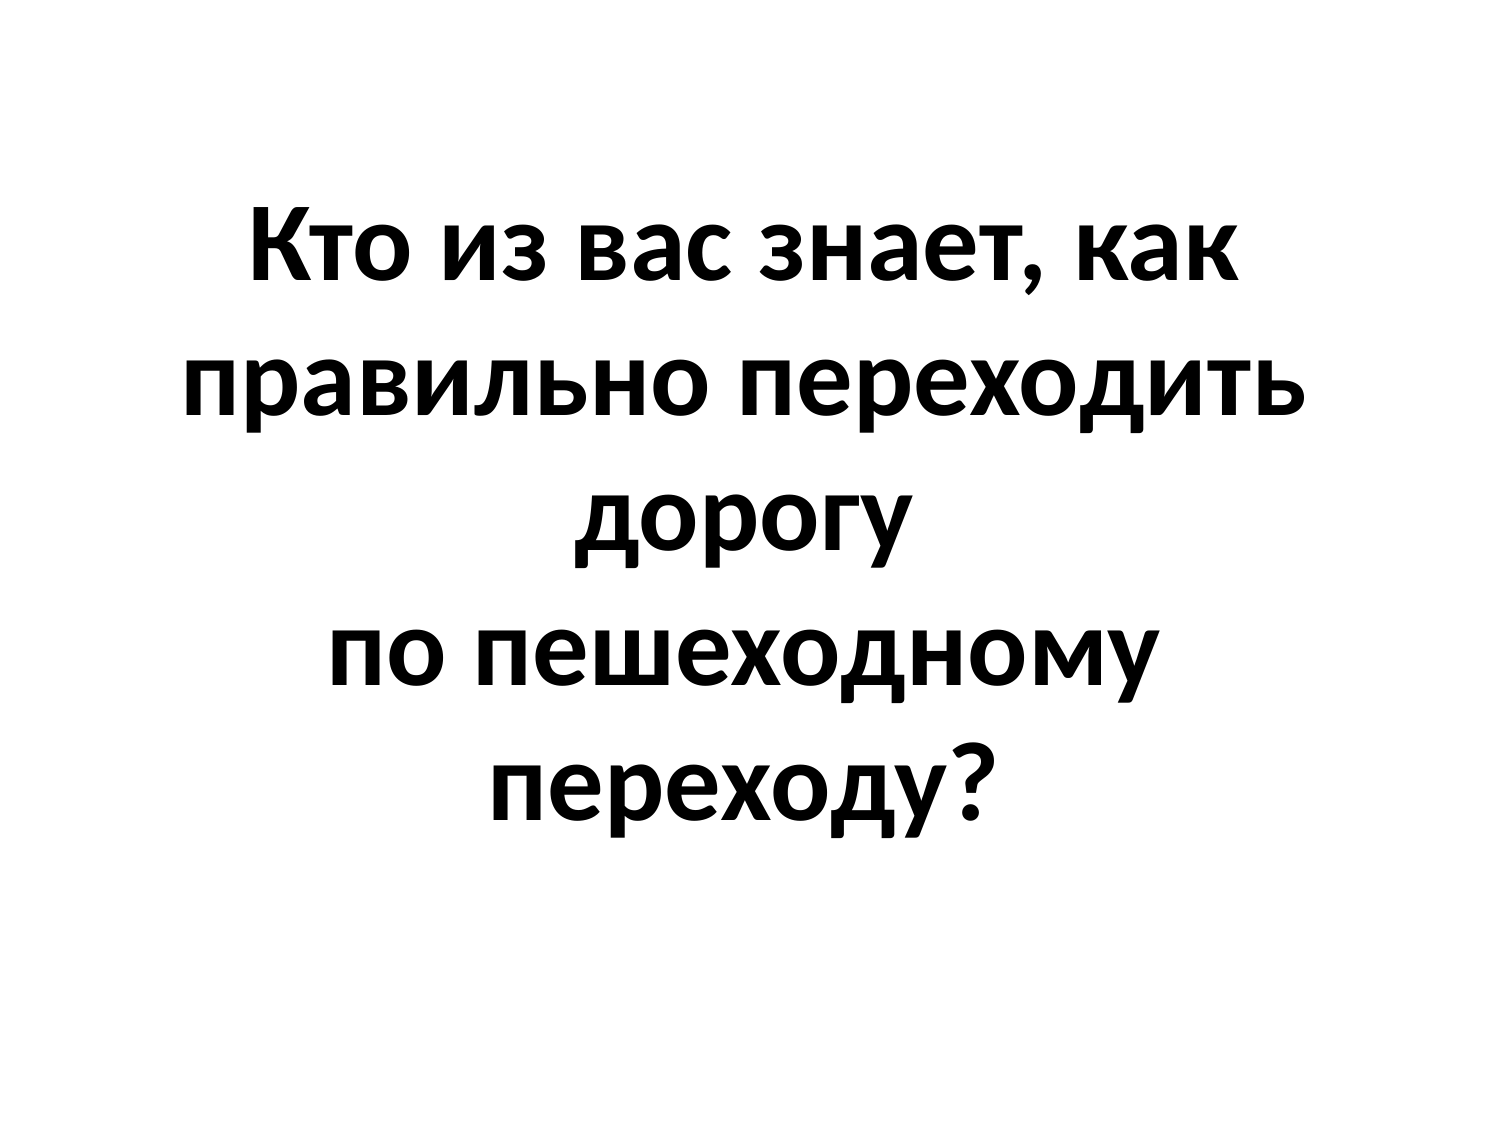

Кто из вас знает, как
правильно переходить дорогу
по пешеходному
переходу?